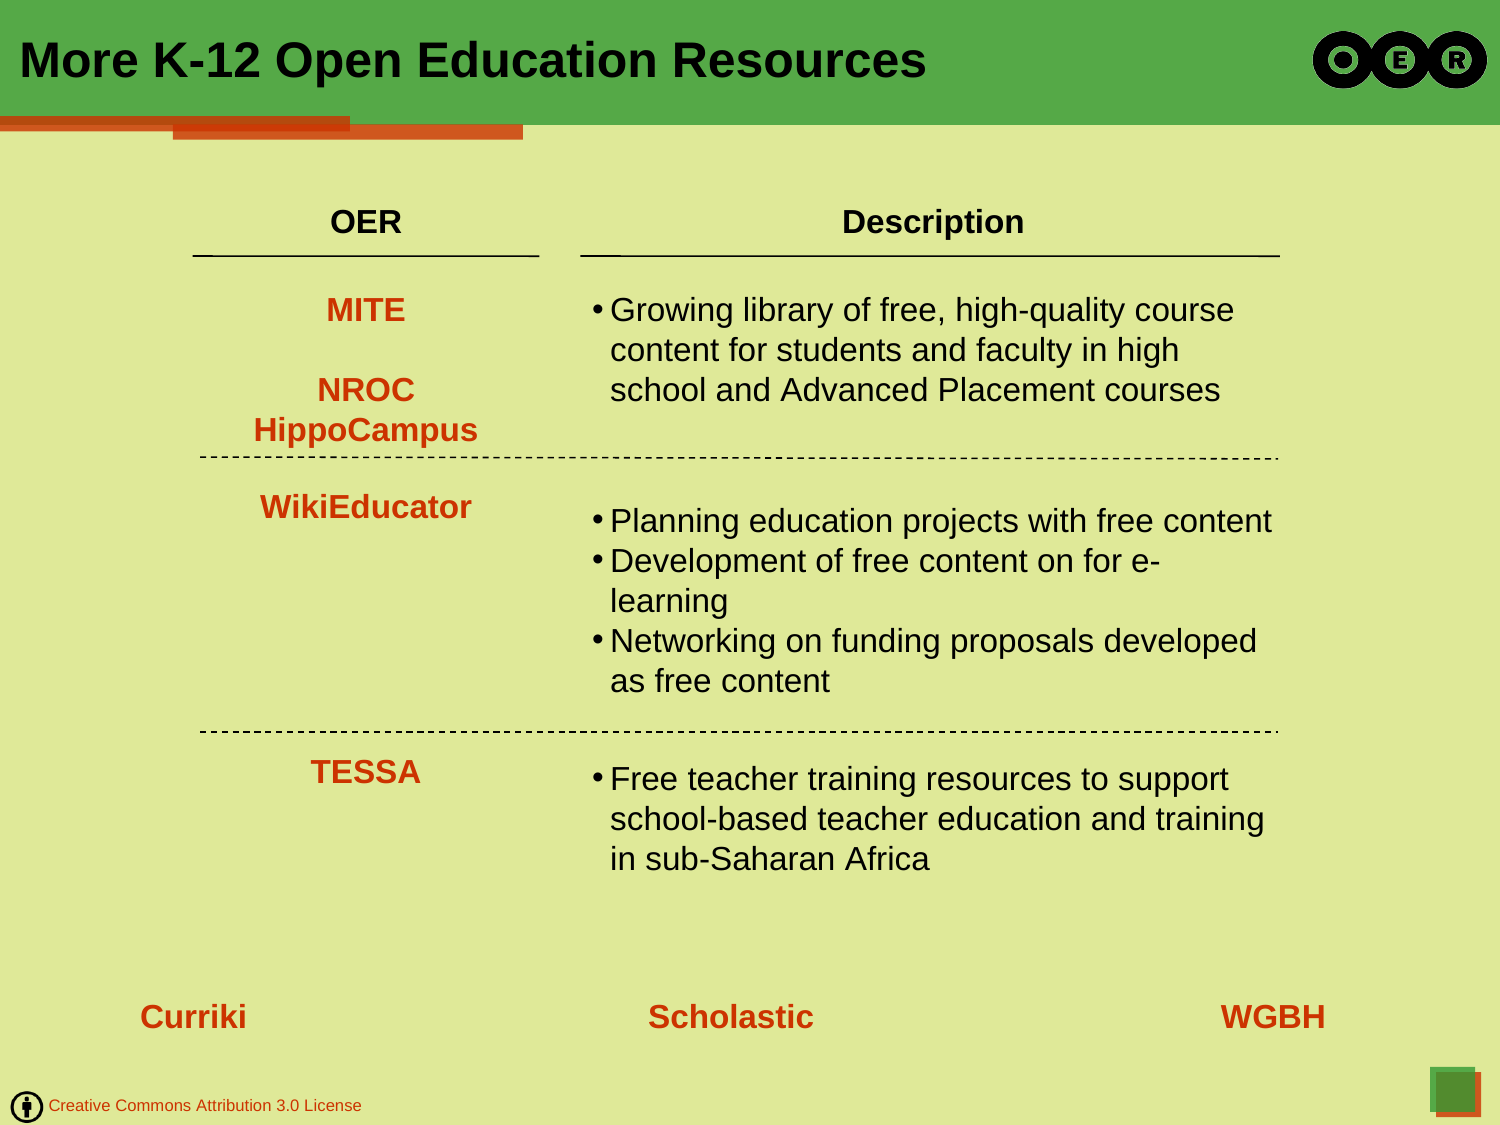

More K-12 Open Education Resources
OER
Description
MITE
NROC
HippoCampus
Growing library of free, high-quality course content for students and faculty in high school and Advanced Placement courses
WikiEducator
Planning education projects with free content
Development of free content on for e-learning
Networking on funding proposals developed as free content
TESSA
Free teacher training resources to support school-based teacher education and training in sub-Saharan Africa
Curriki
Scholastic
WGBH